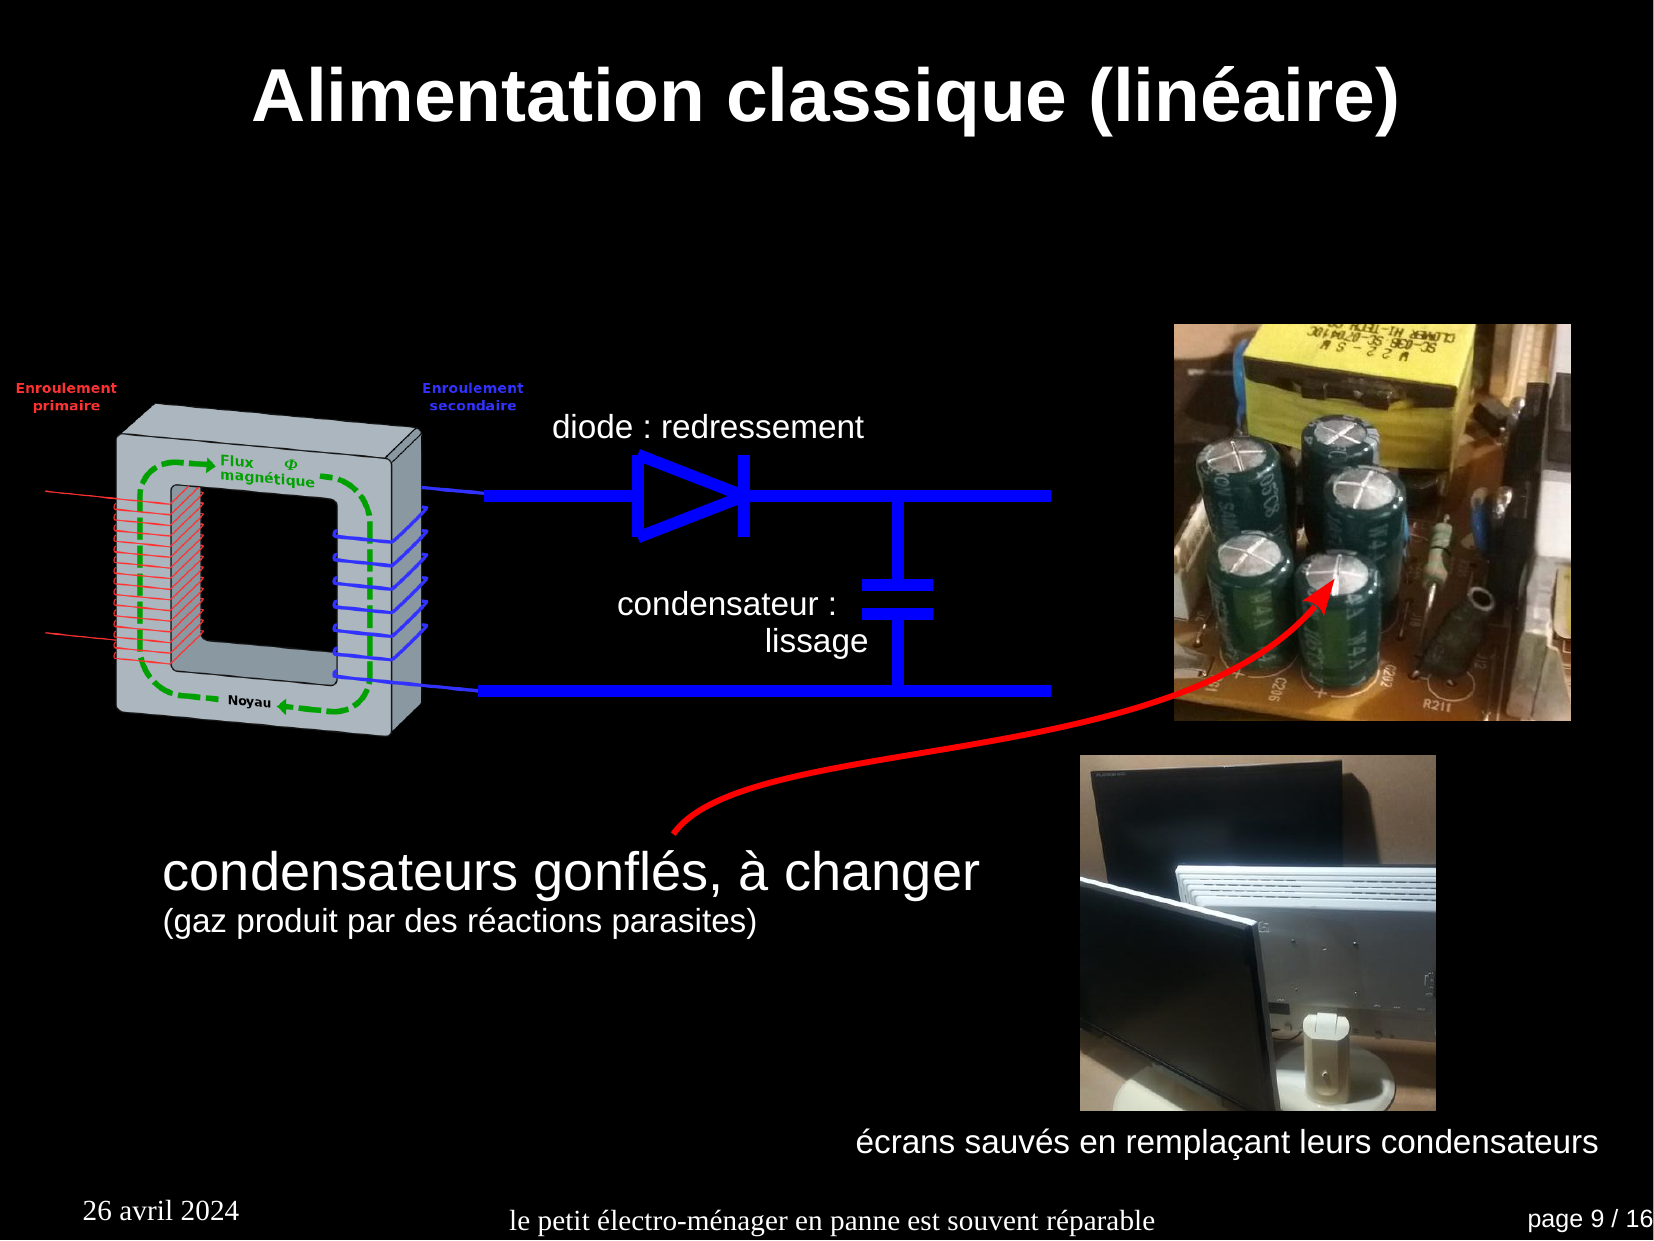

# Alimentation classique (linéaire)
diode : redressement
condensateur :
		lissage
condensateurs gonflés, à changer
(gaz produit par des réactions parasites)
écrans sauvés en remplaçant leurs condensateurs